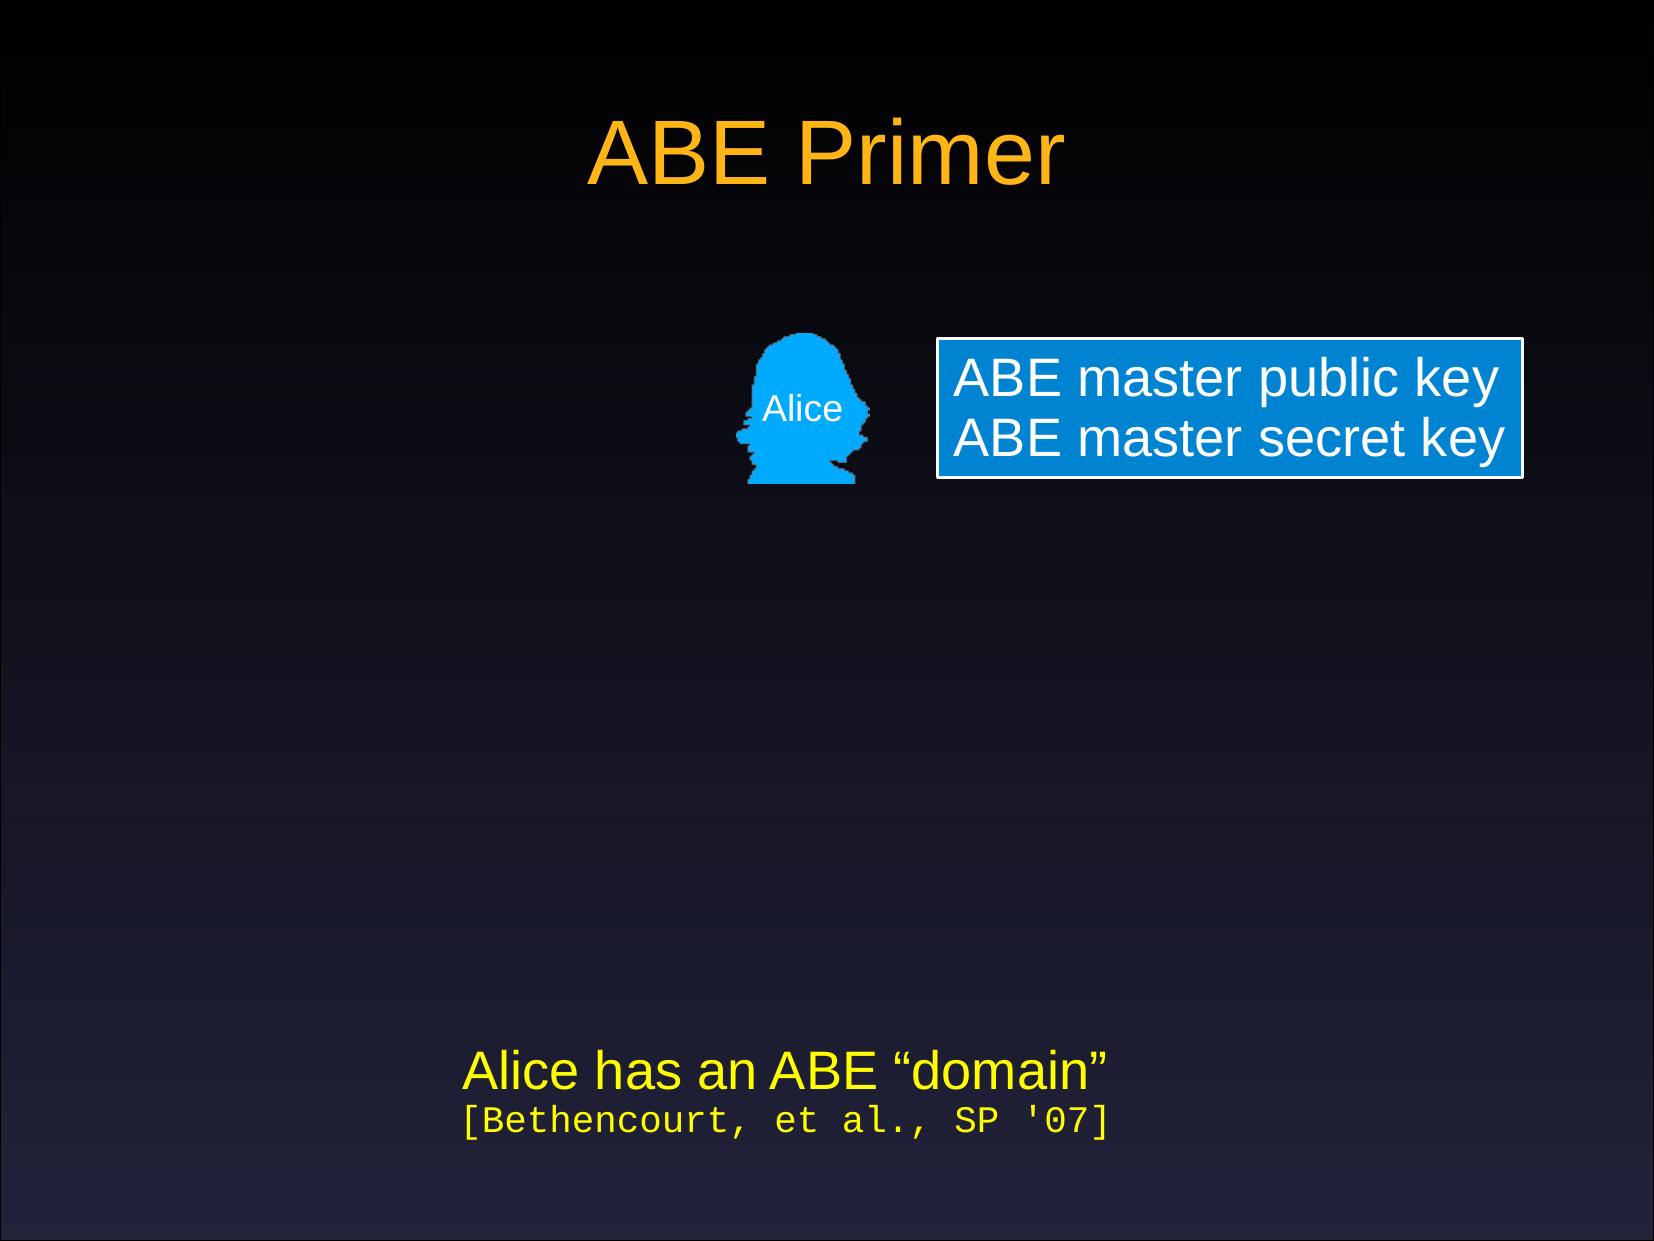

# ABE Primer
Alice
ABE master public key
ABE master secret key
Alice has an ABE “domain”
[Bethencourt, et al., SP '07]